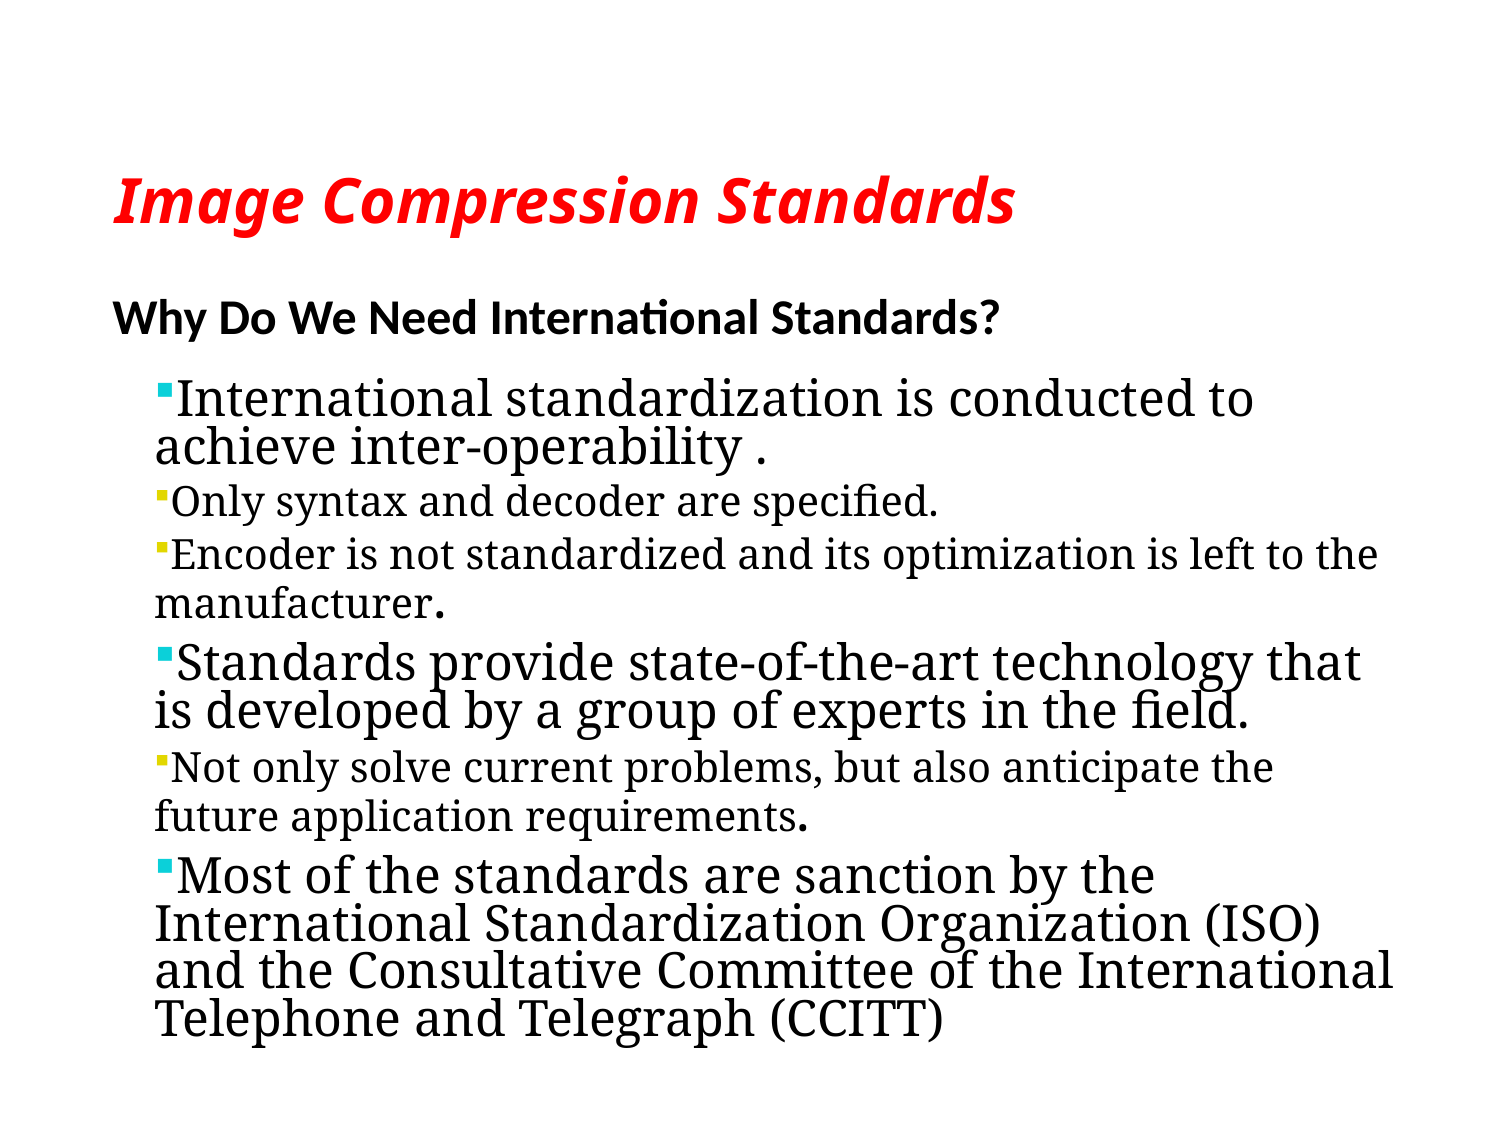

Image Compression Standards
# Why Do We Need International Standards?
International standardization is conducted to achieve inter-operability .
Only syntax and decoder are specified.
Encoder is not standardized and its optimization is left to the manufacturer.
Standards provide state-of-the-art technology that is developed by a group of experts in the field.
Not only solve current problems, but also anticipate the future application requirements.
Most of the standards are sanction by the International Standardization Organization (ISO) and the Consultative Committee of the International Telephone and Telegraph (CCITT)